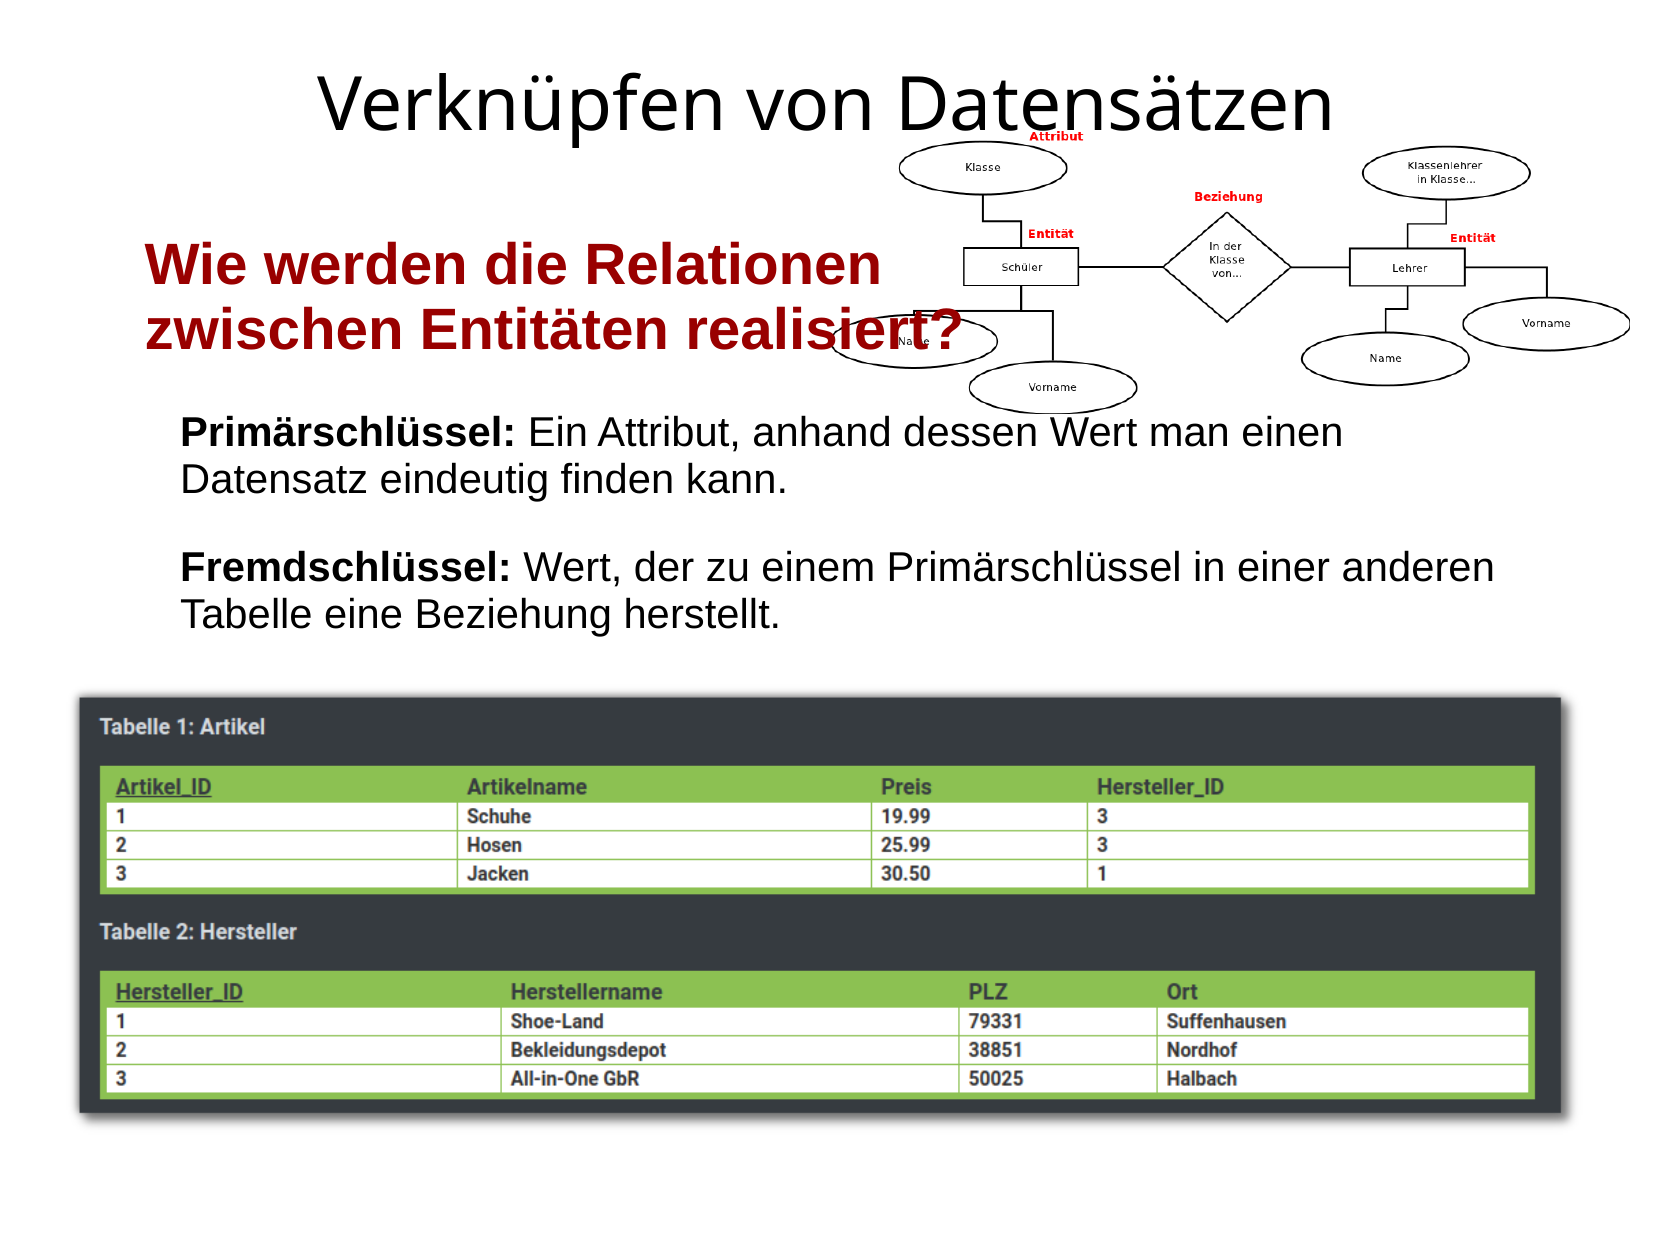

# Verknüpfen von Datensätzen
Wie werden die Relationen zwischen Entitäten realisiert?
Primärschlüssel: Ein Attribut, anhand dessen Wert man einen Datensatz eindeutig finden kann.
Fremdschlüssel: Wert, der zu einem Primärschlüssel in einer anderen Tabelle eine Beziehung herstellt.